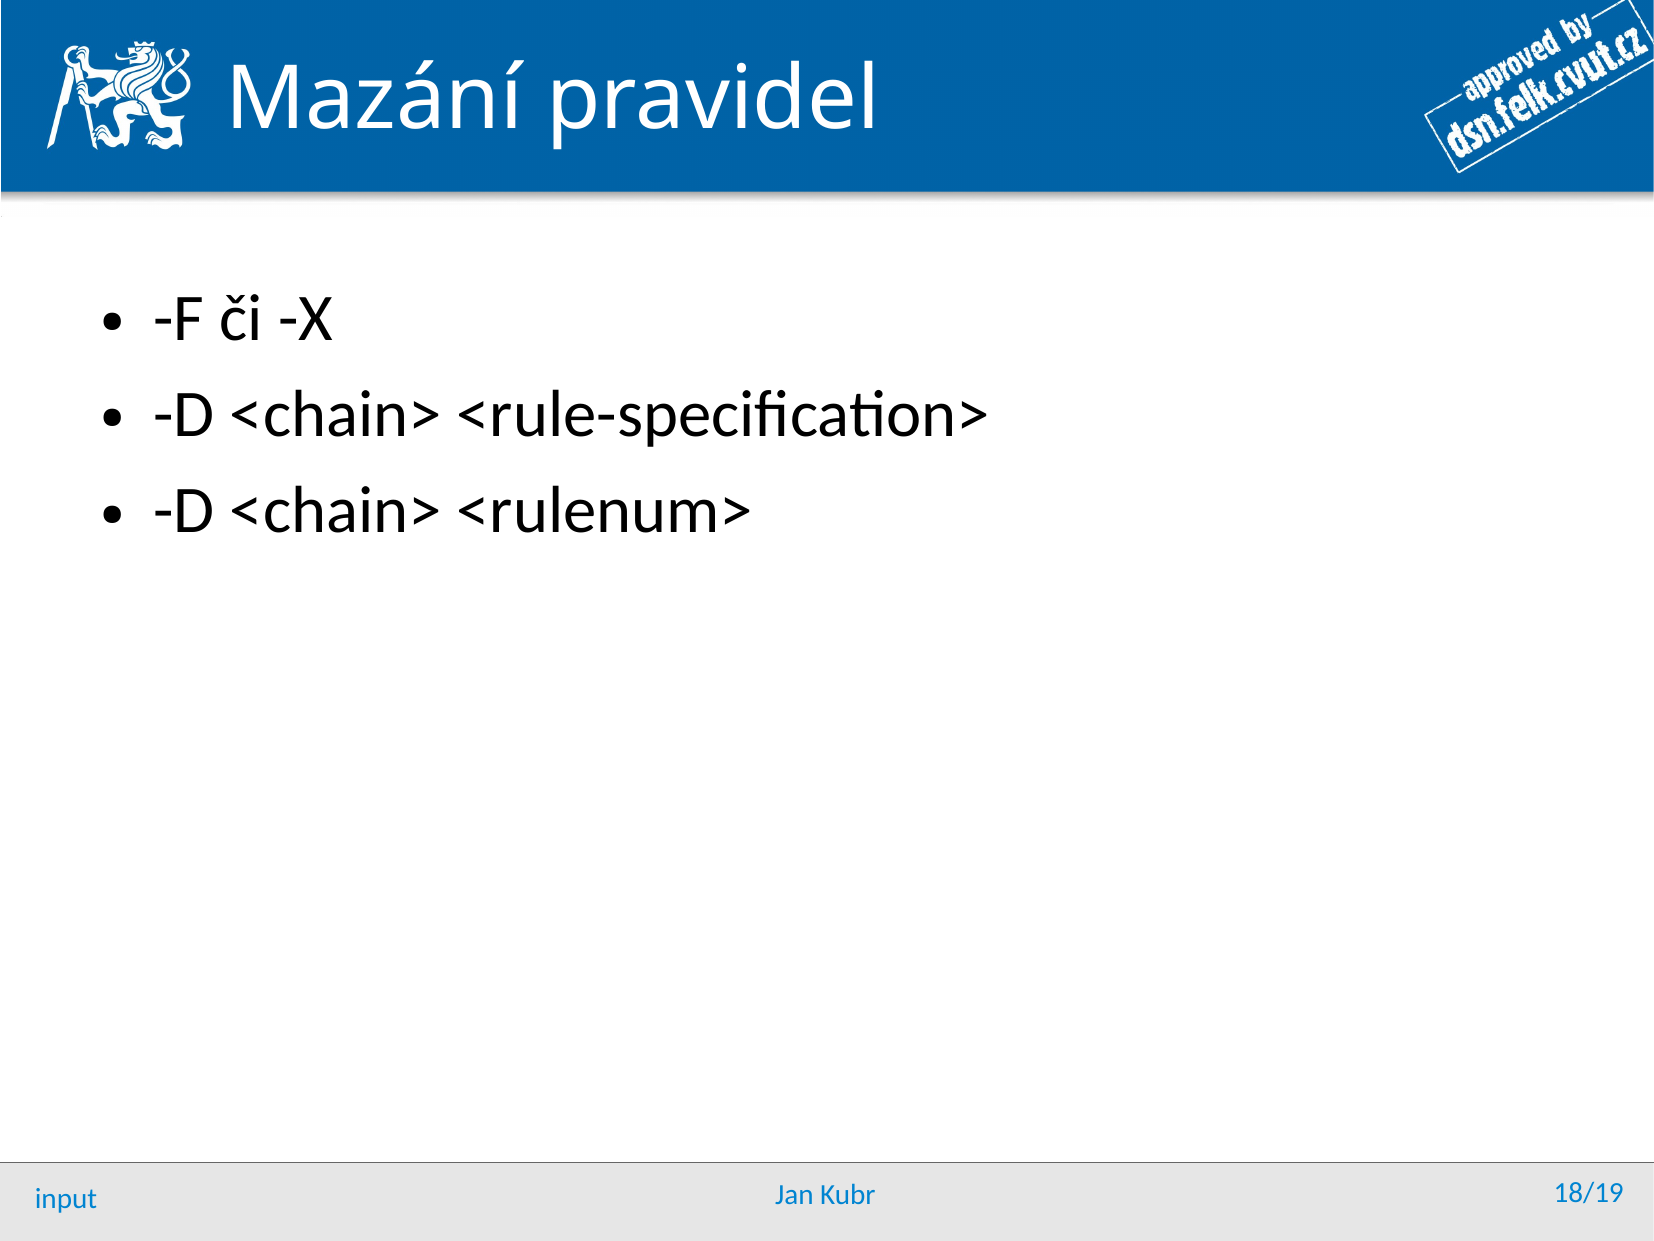

# Mazání pravidel
-F či -X
-D <chain> <rule-specification>
-D <chain> <rulenum>
18
Jan Kubr
02/2006